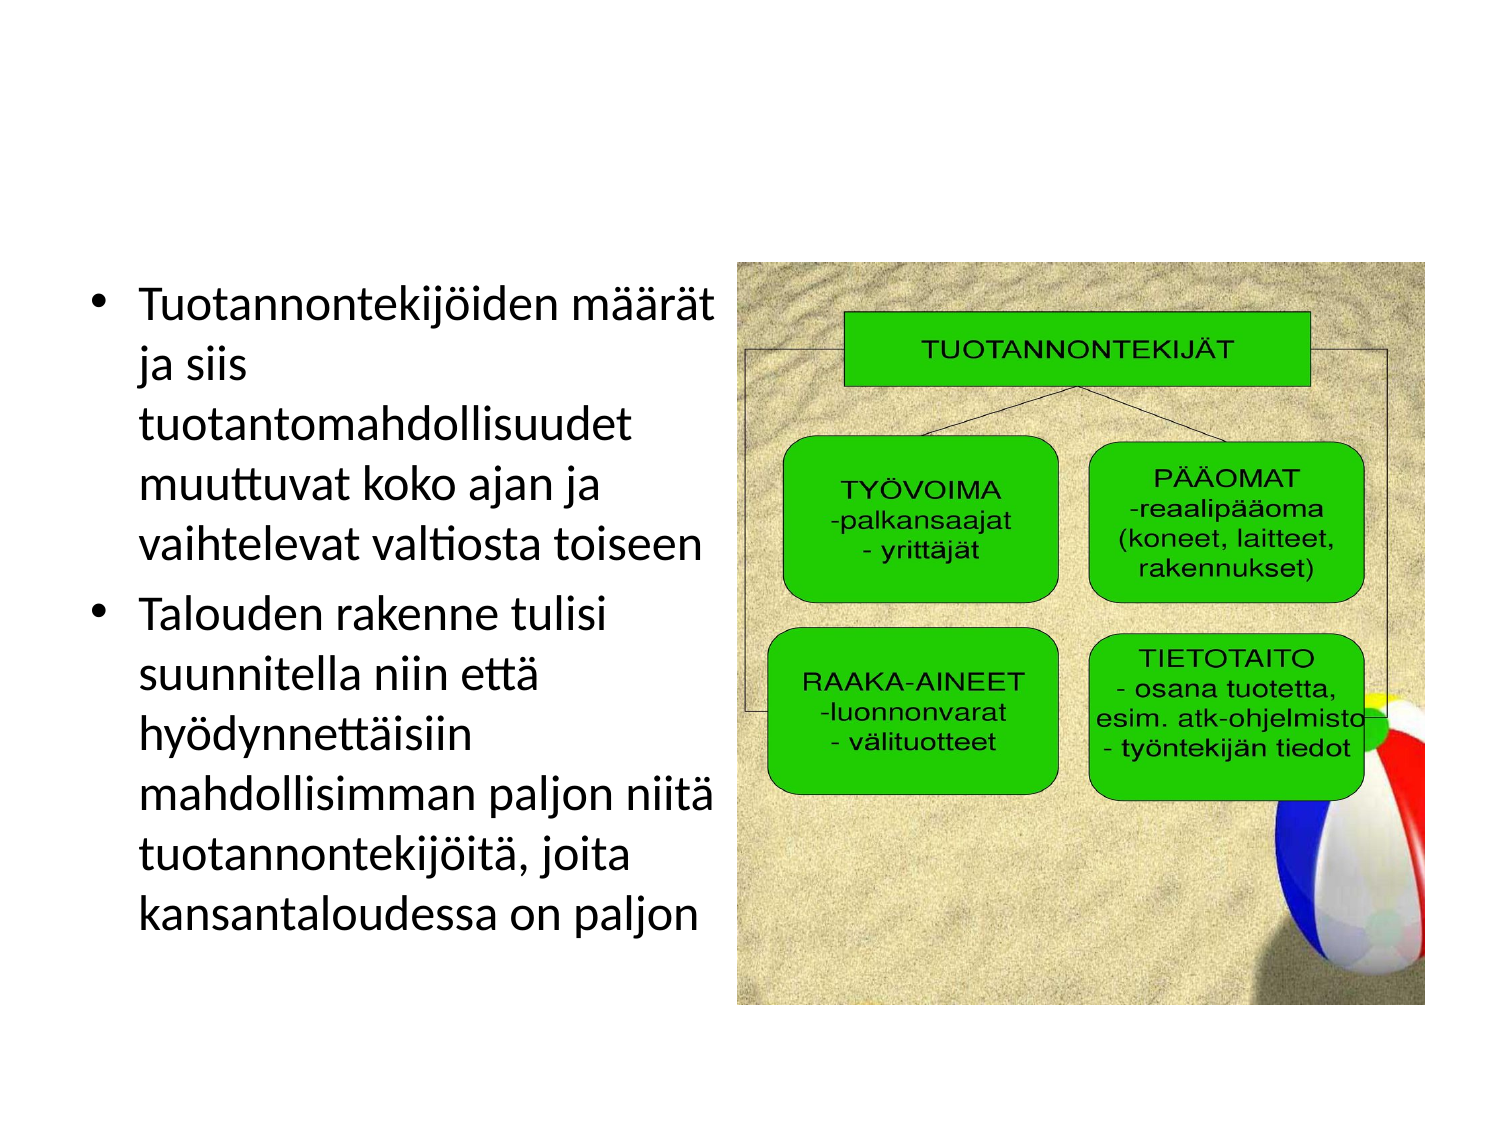

#
Tuotannontekijöiden määrät ja siis tuotantomahdollisuudet muuttuvat koko ajan ja vaihtelevat valtiosta toiseen
Talouden rakenne tulisi suunnitella niin että hyödynnettäisiin mahdollisimman paljon niitä tuotannontekijöitä, joita kansantaloudessa on paljon